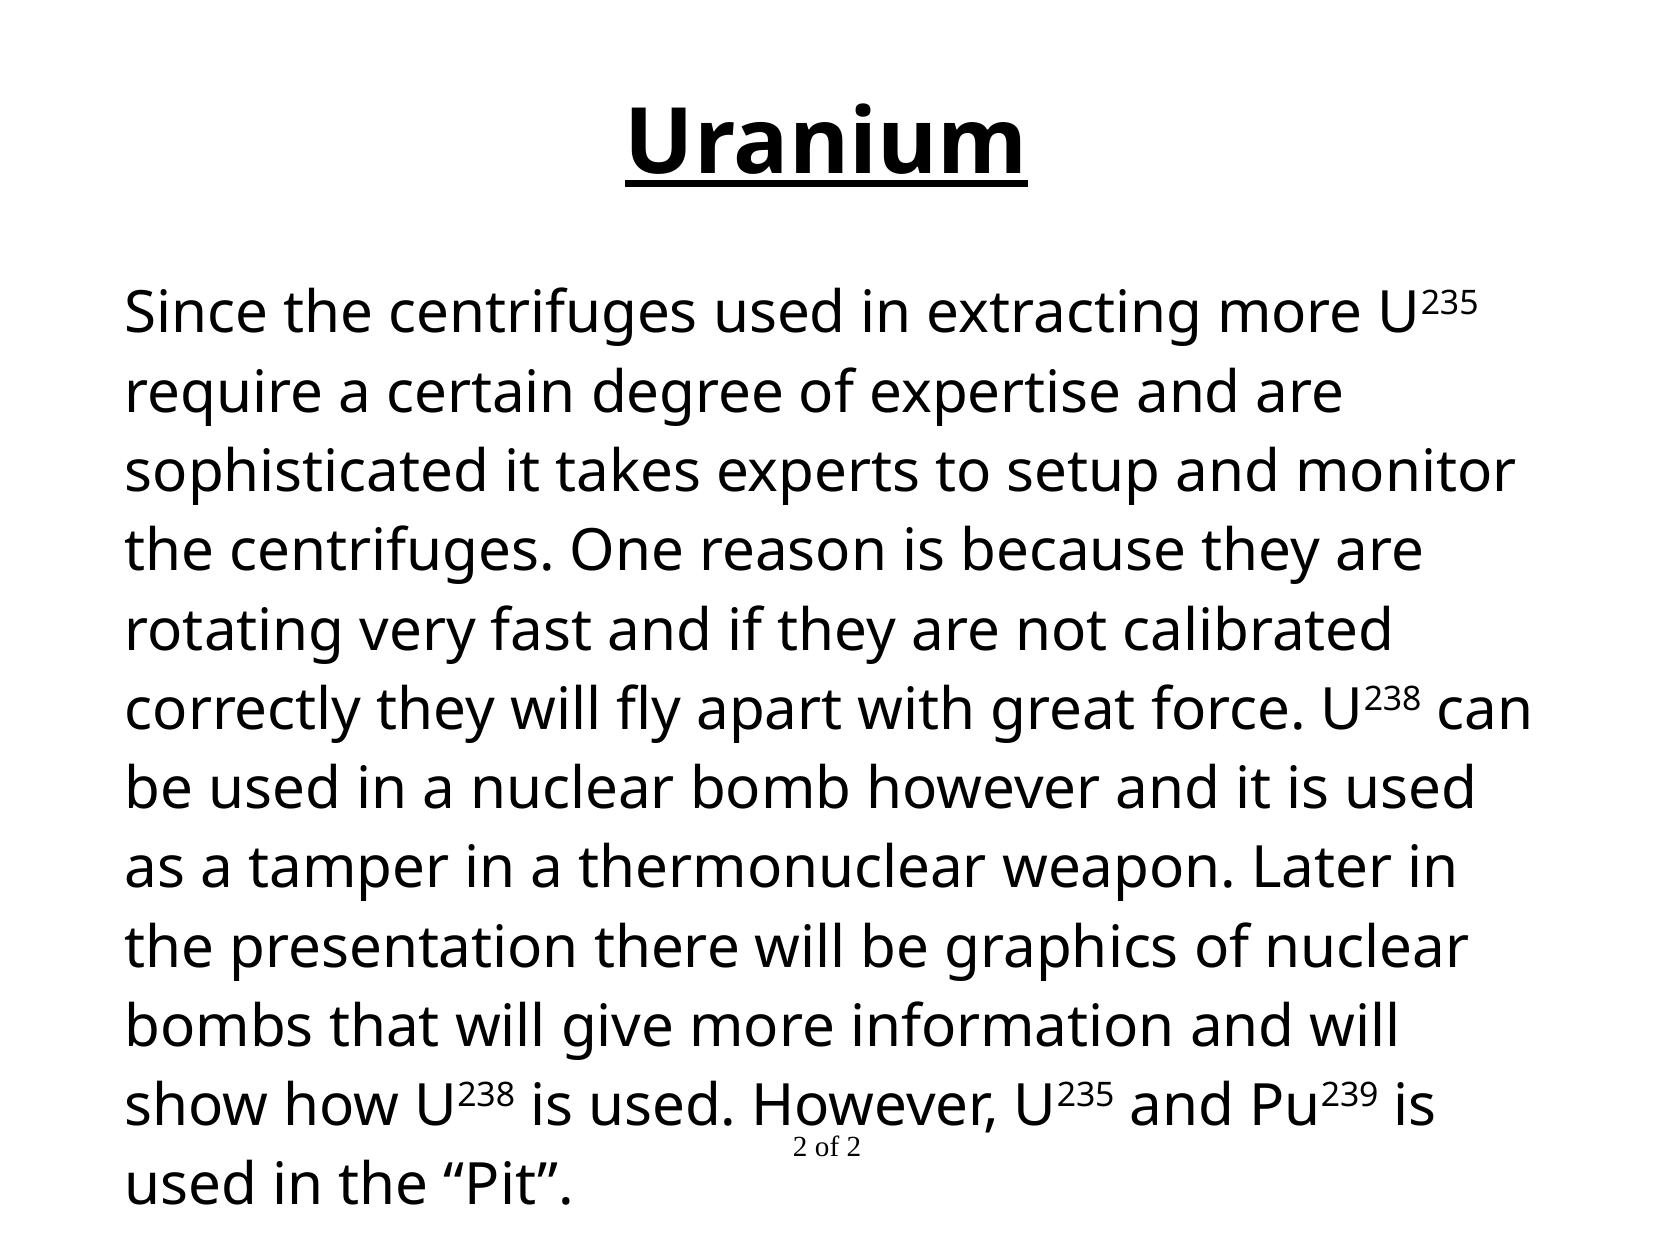

# Uranium
Since the centrifuges used in extracting more U235 require a certain degree of expertise and are sophisticated it takes experts to setup and monitor the centrifuges. One reason is because they are rotating very fast and if they are not calibrated correctly they will fly apart with great force. U238 can be used in a nuclear bomb however and it is used as a tamper in a thermonuclear weapon. Later in the presentation there will be graphics of nuclear bombs that will give more information and will show how U238 is used. However, U235 and Pu239 is used in the “Pit”.
2 of 2